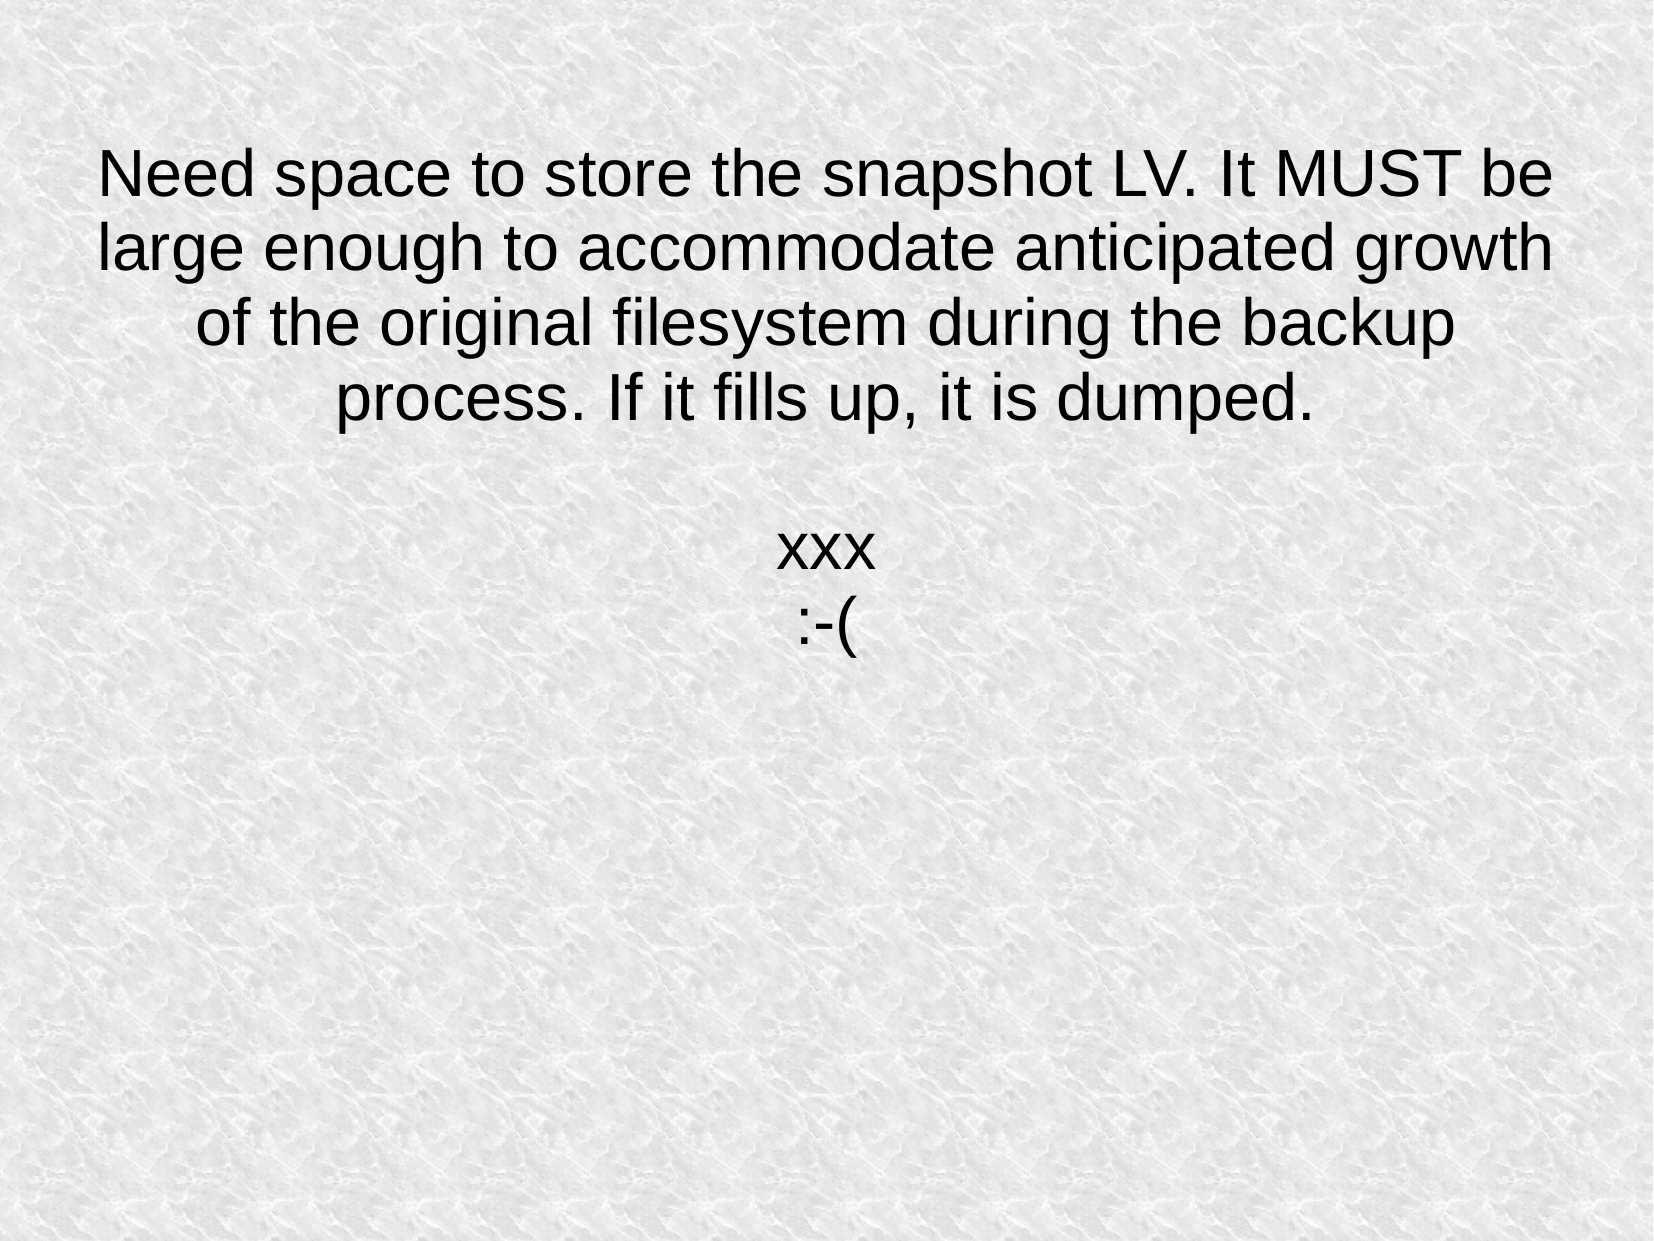

# Need space to store the snapshot LV. It MUST be large enough to accommodate anticipated growth of the original filesystem during the backup process. If it fills up, it is dumped.
xxx
:-(